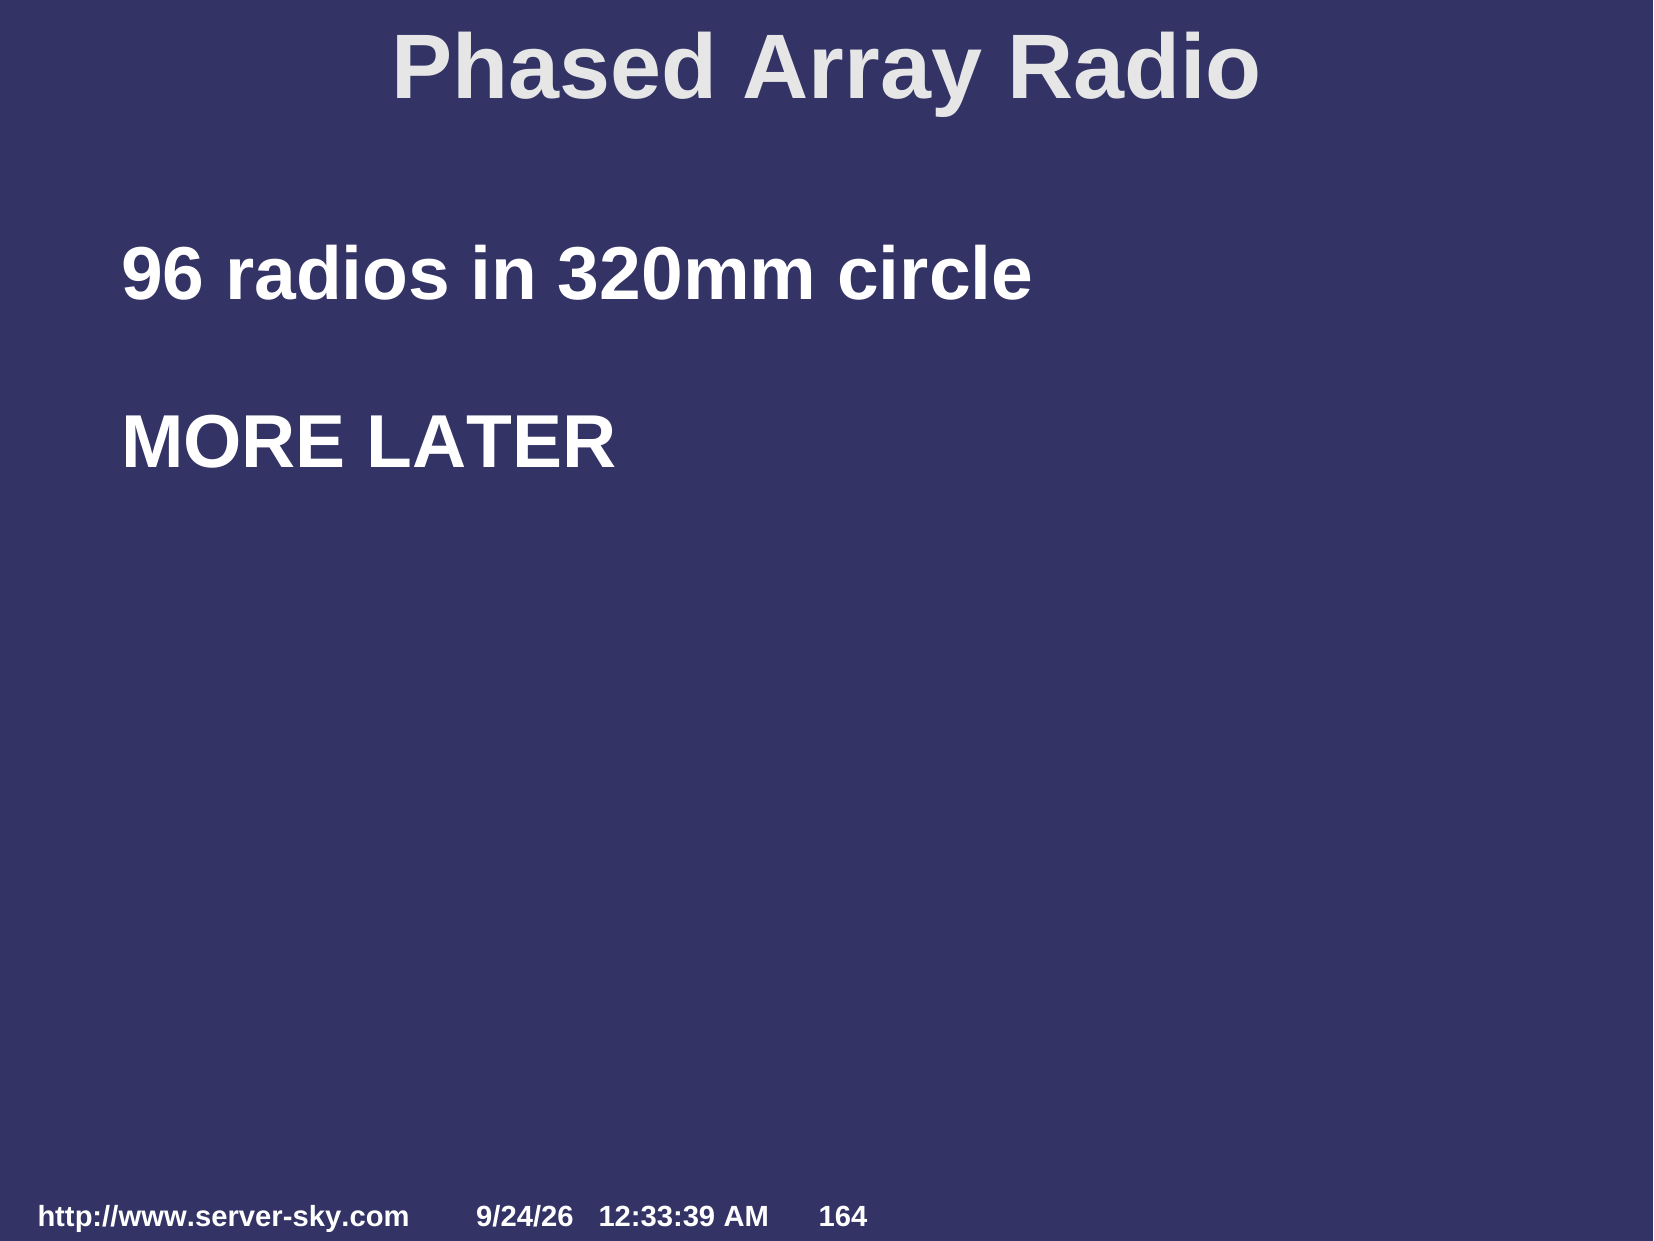

# Phased Array Radio
96 radios in 320mm circle
MORE LATER